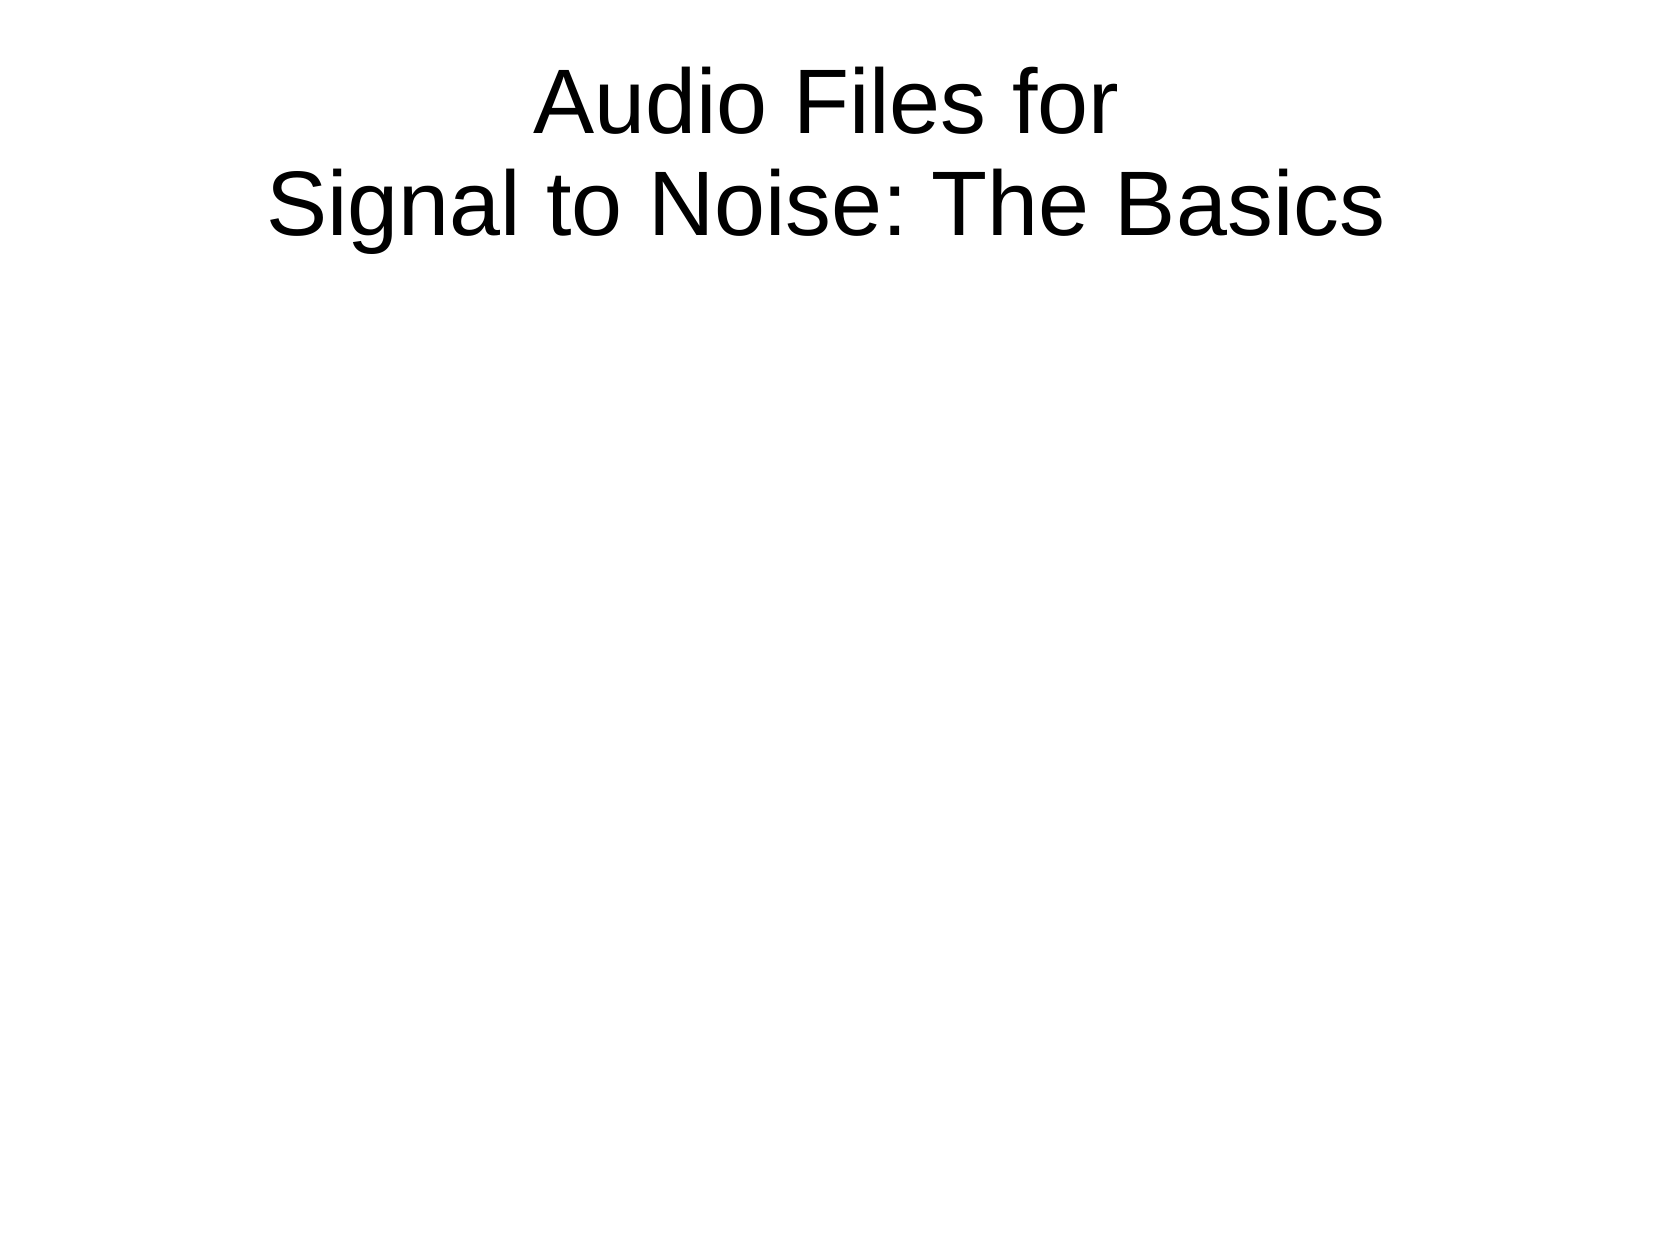

# Audio Files for Signal to Noise: The Basics